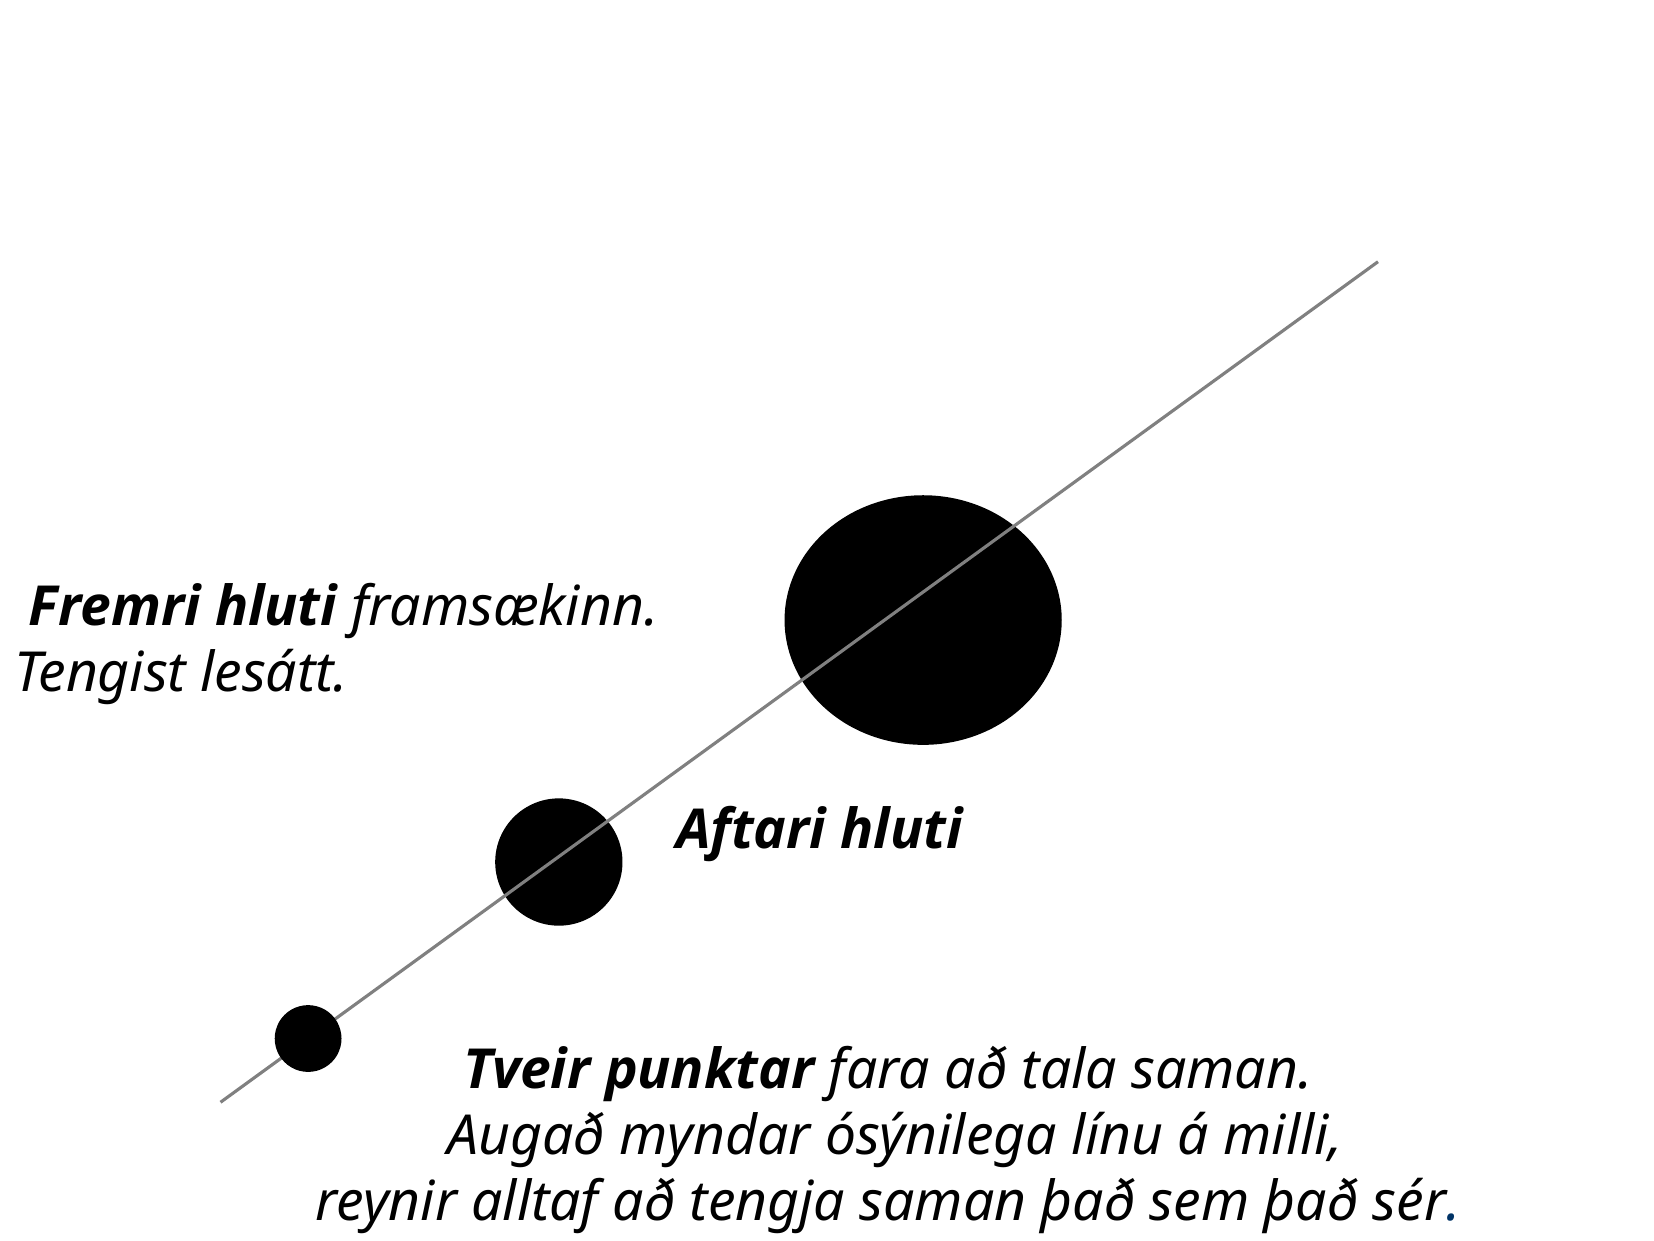

Fremri hluti framsækinn.
Tengist lesátt.
Aftari hluti
Tveir punktar fara að tala saman.
Augað myndar ósýnilega línu á milli,
 reynir alltaf að tengja saman það sem það sér.